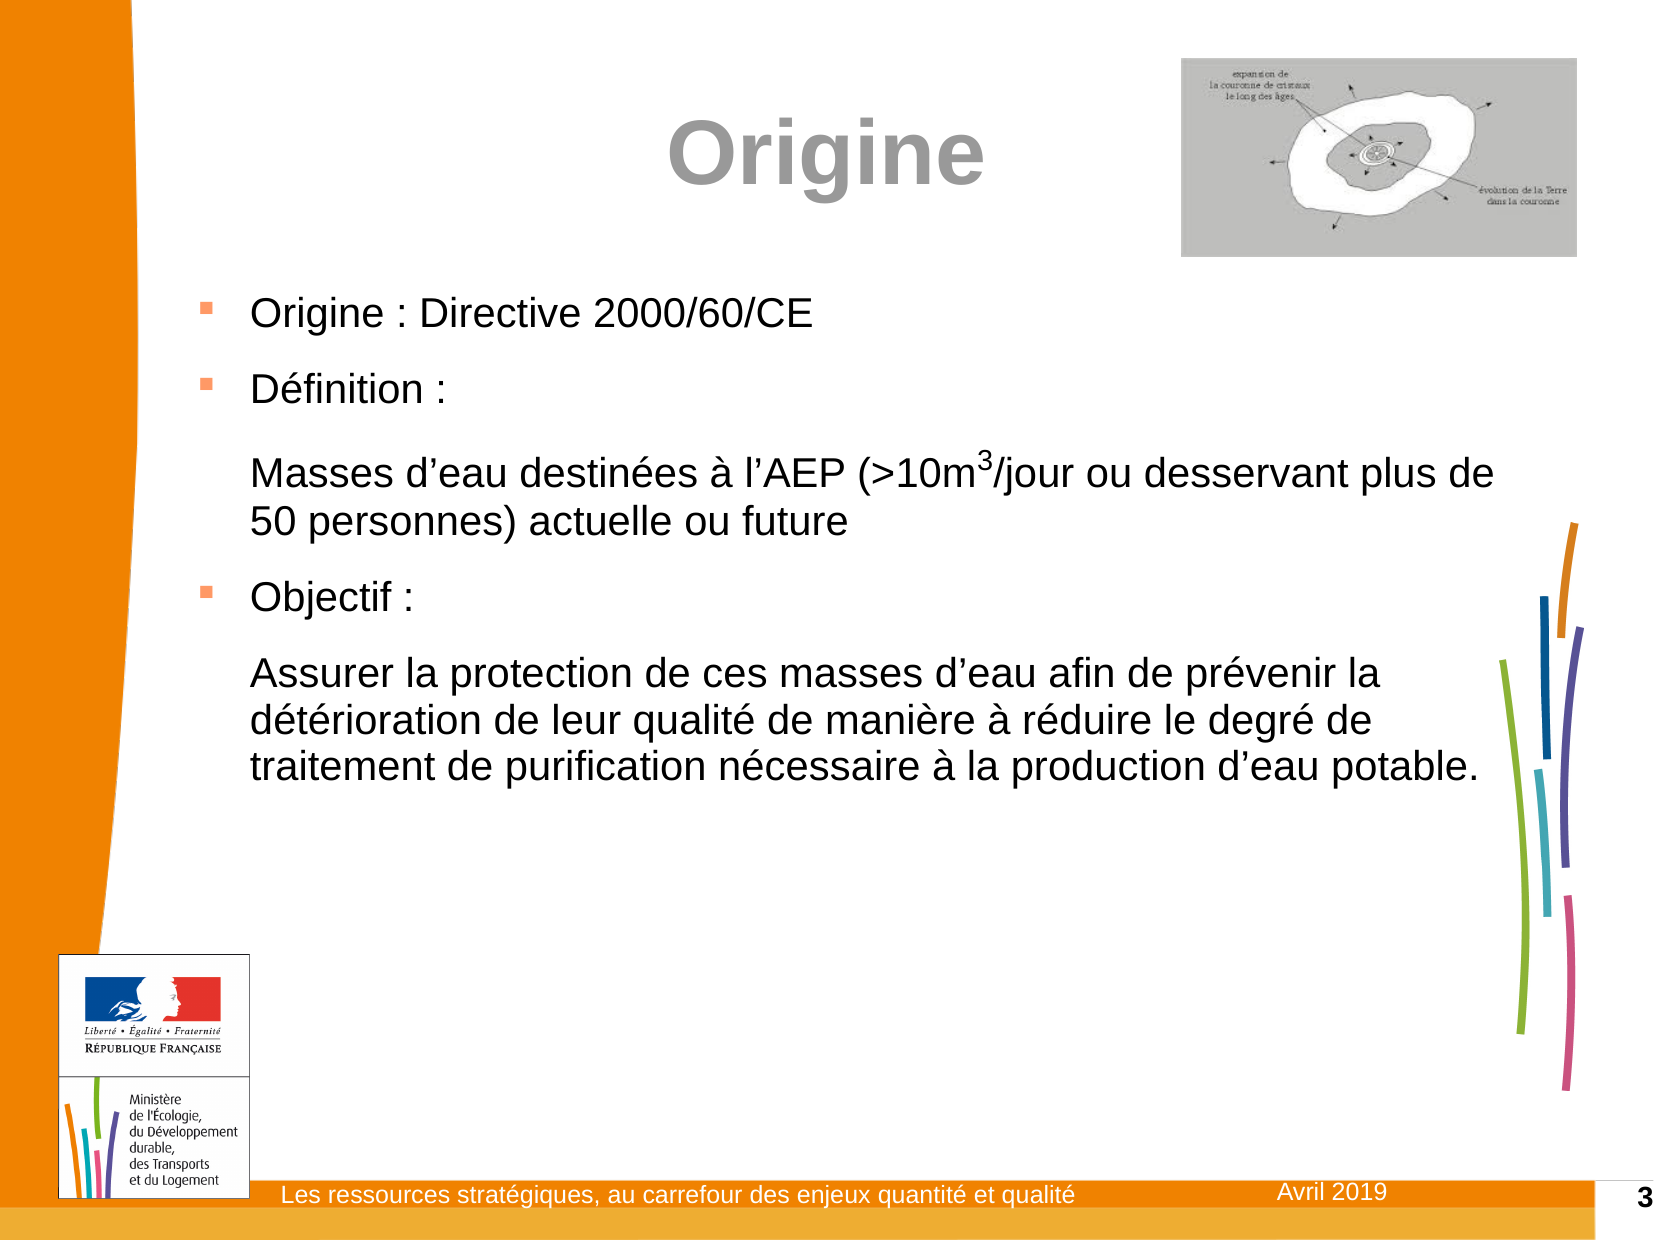

# Origine
Origine : Directive 2000/60/CE
Définition :
Masses d’eau destinées à l’AEP (>10m3/jour ou desservant plus de 50 personnes) actuelle ou future
Objectif :
Assurer la protection de ces masses d’eau afin de prévenir la détérioration de leur qualité de manière à réduire le degré de traitement de purification nécessaire à la production d’eau potable.
Avril 2019
Les ressources stratégiques, au carrefour des enjeux quantité et qualité
3